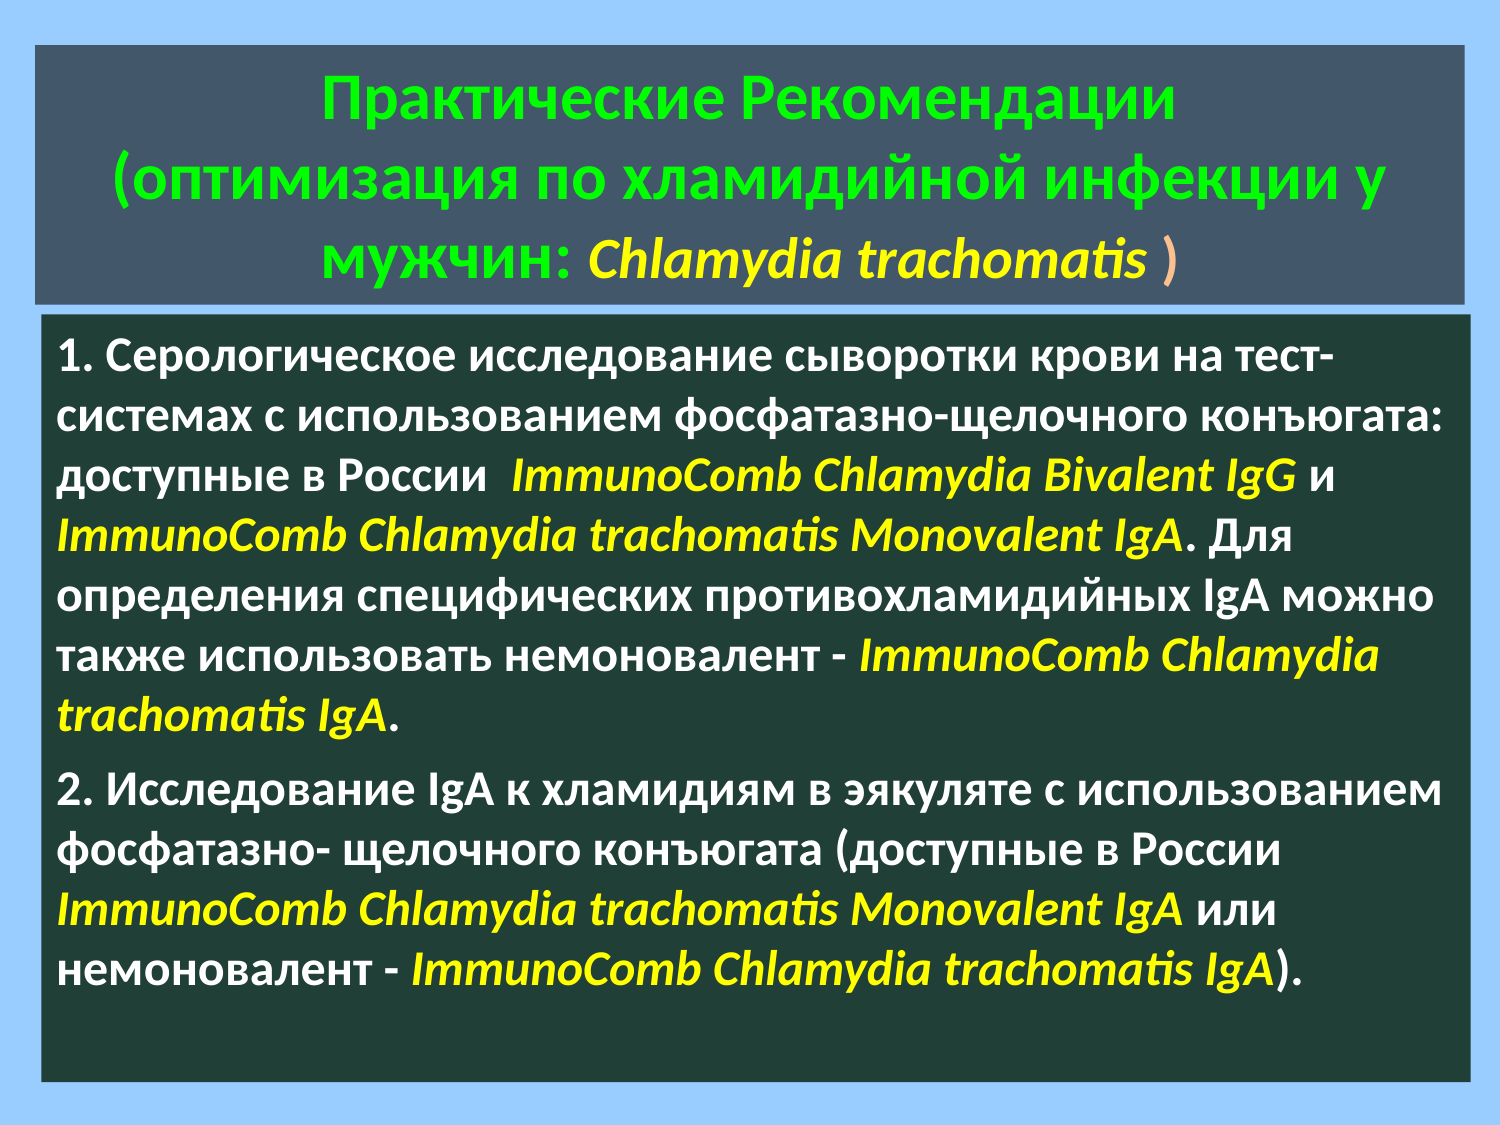

# Практические Рекомендации (оптимизация по хламидийной инфекции у мужчин: Chlamydia trachomatis )
1. Серологическое исследование сыворотки крови на тест-системах c использованием фосфатазно-щелочного конъюгата: доступные в России ImmunoComb Chlamydia Bivalent IgG и ImmunoComb Chlamydia trachomatis Monovalent IgA. Для определения специфических противохламидийных IgA можно также использовать немоновалент - ImmunoComb Chlamydia trachomatis IgA.
2. Исследование IgA к хламидиям в эякуляте с использованием фосфатазно- щелочного конъюгата (доступные в России ImmunoComb Chlamydia trachomatis Monovalent IgA или немоновалент - ImmunoComb Chlamydia trachomatis IgA).